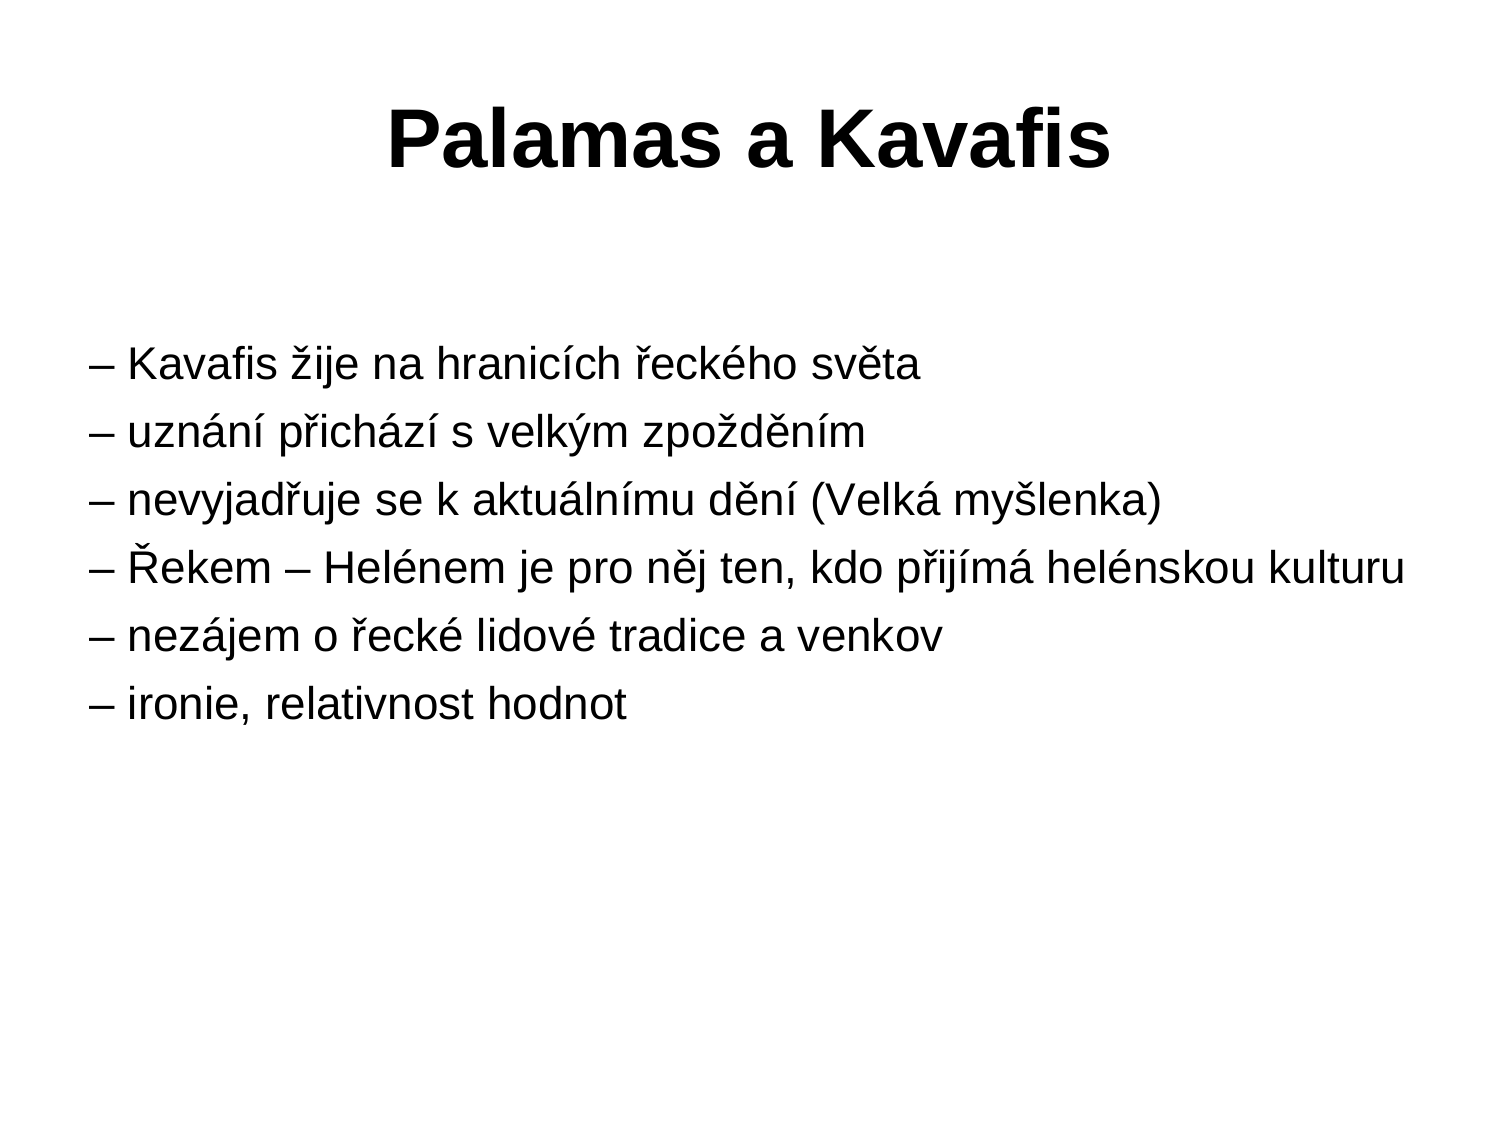

# Palamas a Kavafis
– Kavafis žije na hranicích řeckého světa
– uznání přichází s velkým zpožděním
– nevyjadřuje se k aktuálnímu dění (Velká myšlenka)
– Řekem – Helénem je pro něj ten, kdo přijímá helénskou kulturu
– nezájem o řecké lidové tradice a venkov
– ironie, relativnost hodnot